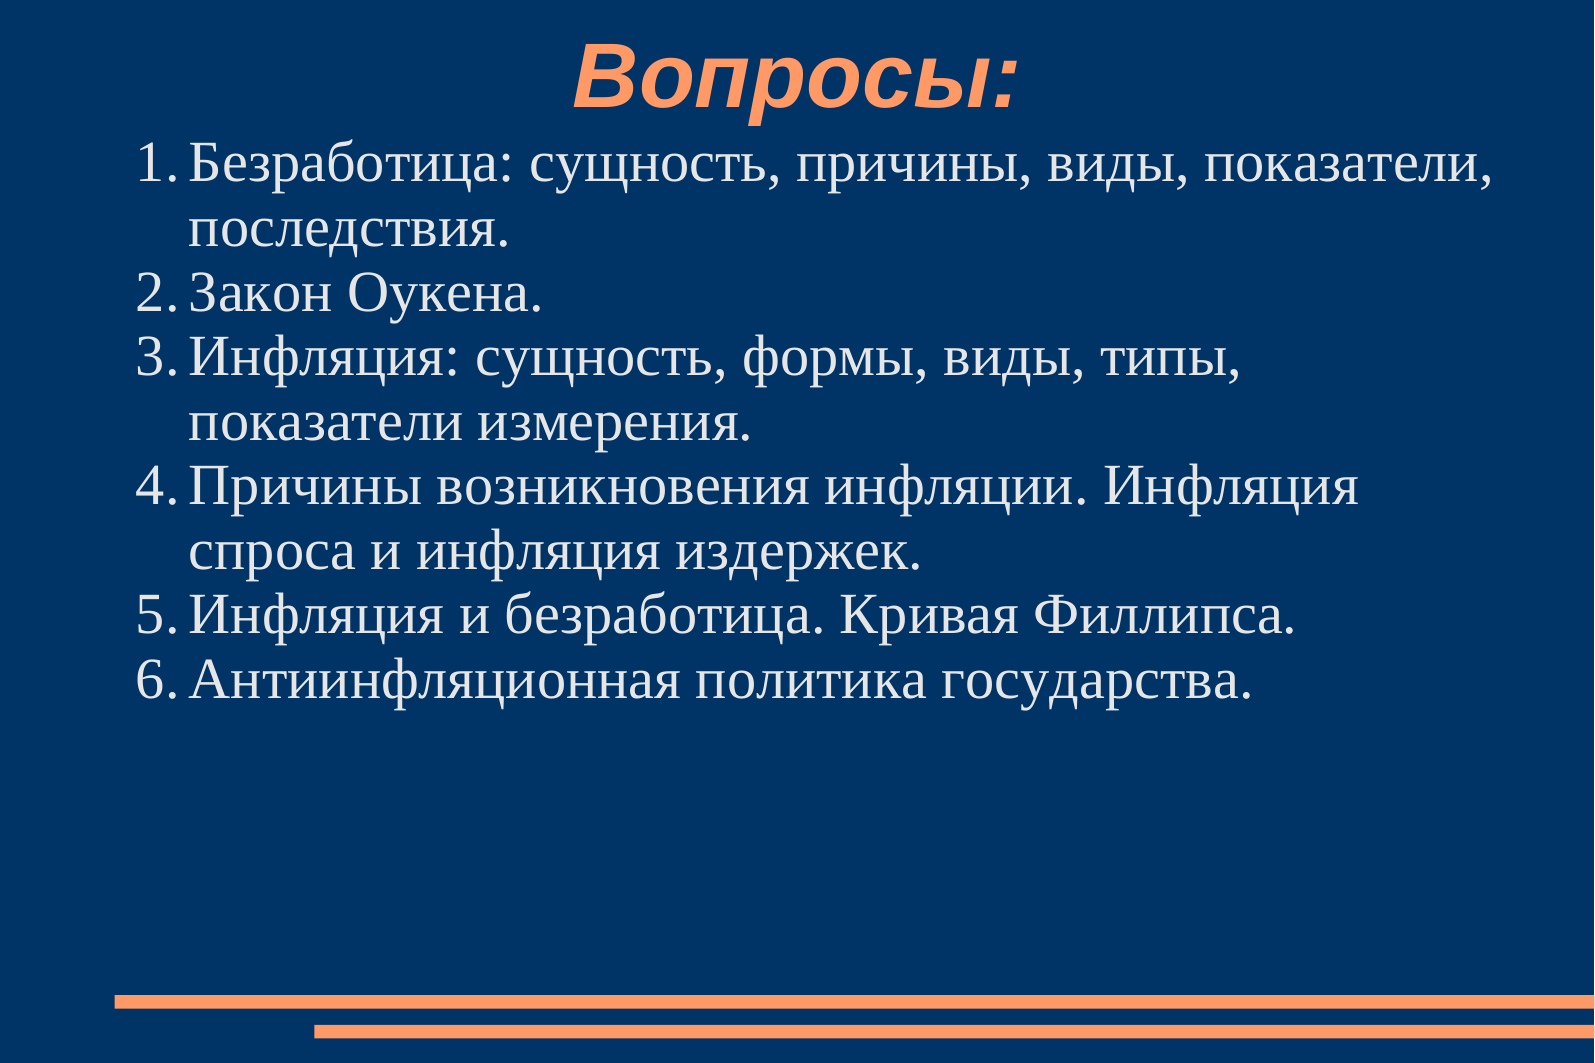

# Вопросы:
Безработица: сущность, причины, виды, показатели, последствия.
Закон Оукена.
Инфляция: сущность, формы, виды, типы, показатели измерения.
Причины возникновения инфляции. Инфляция спроса и инфляция издержек.
Инфляция и безработица. Кривая Филлипса.
Антиинфляционная политика государства.